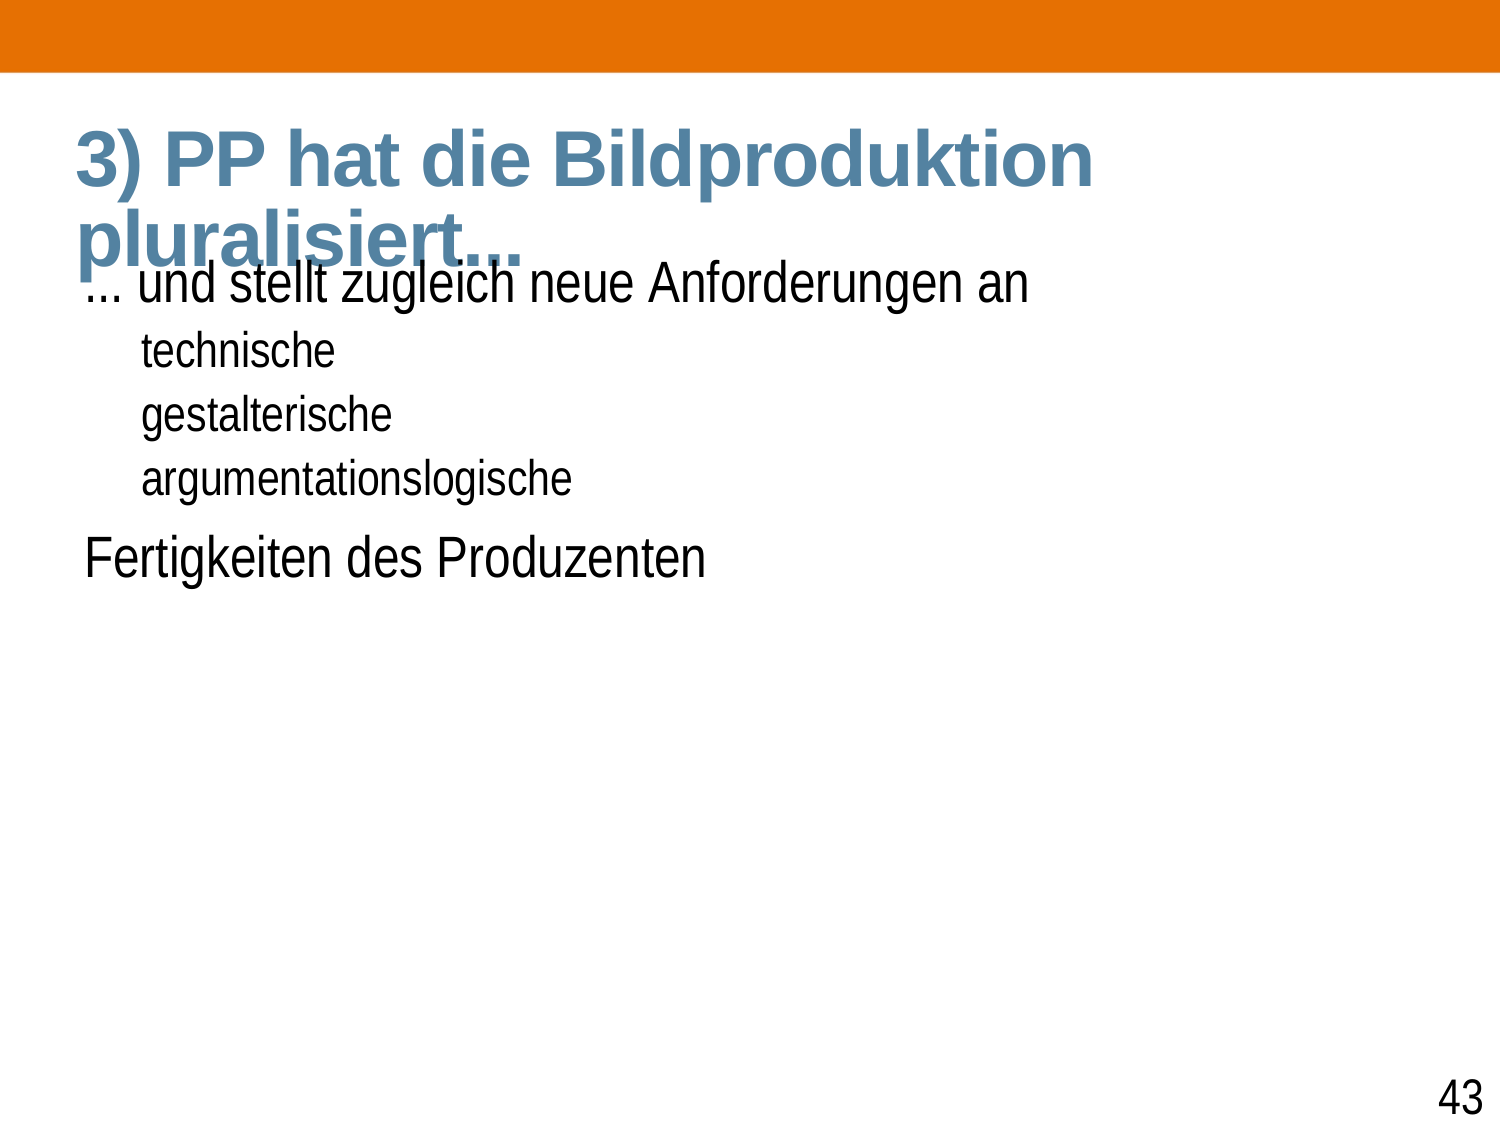

# 3) PP hat die Bildproduktion pluralisiert...
... und stellt zugleich neue Anforderungen an
technische
gestalterische
argumentationslogische
Fertigkeiten des Produzenten